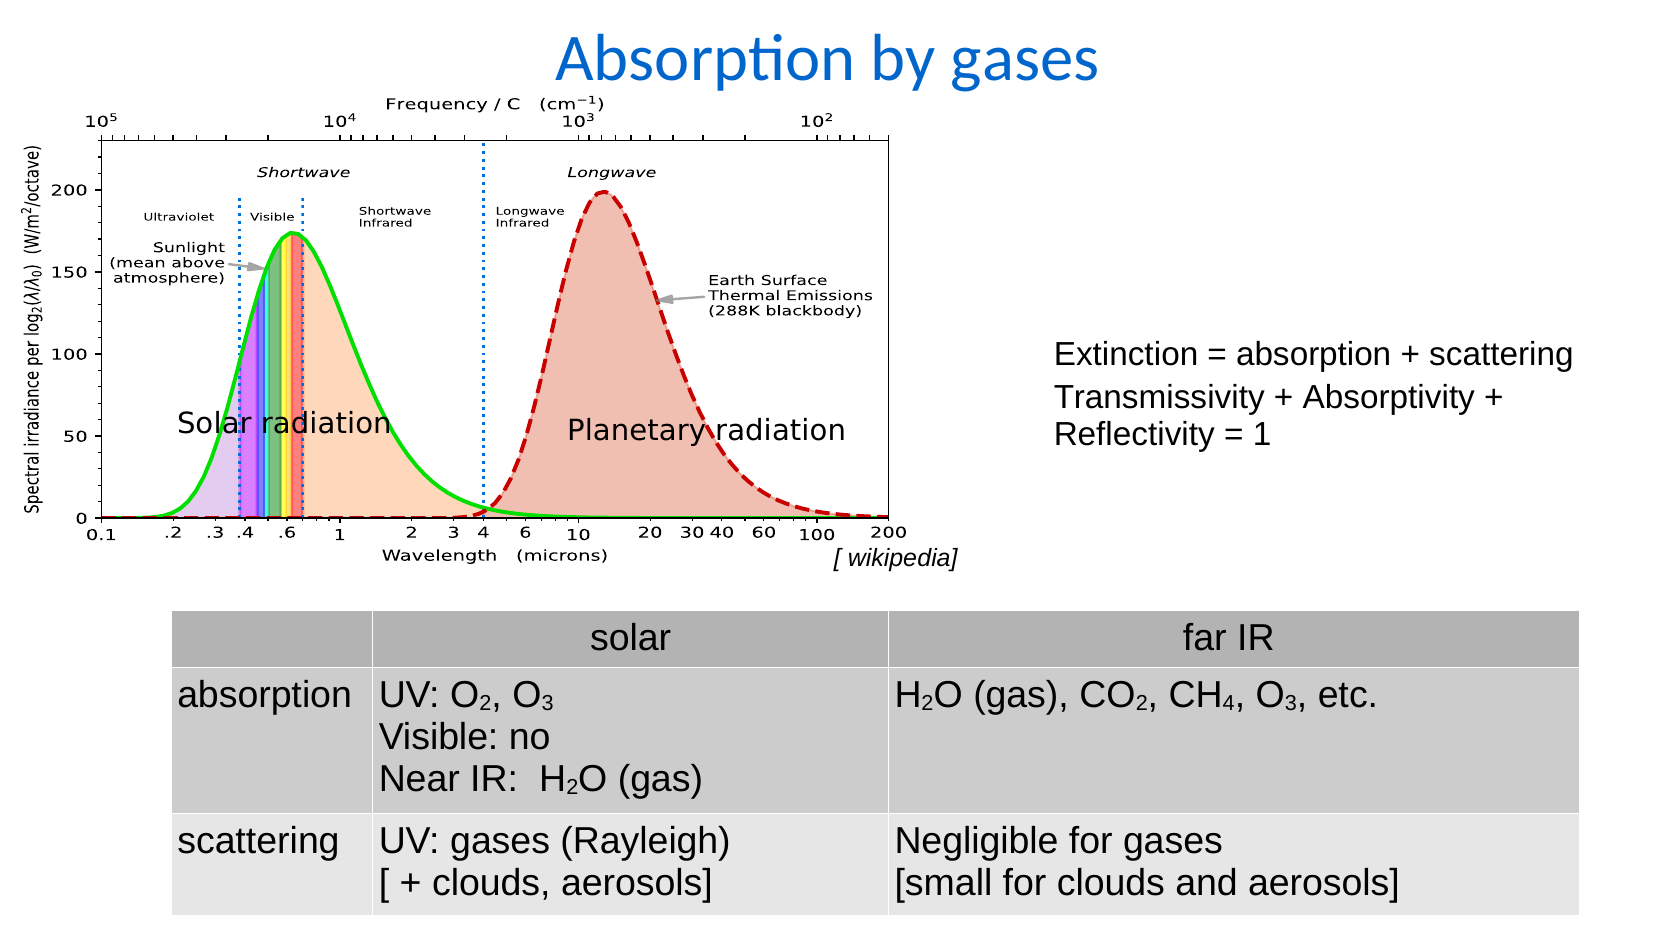

Absorption by gases
Solar radiation
Planetary radiation
[ wikipedia]
Extinction = absorption + scattering
Transmissivity + Absorptivity + Reflectivity = 1
| | solar | far IR |
| --- | --- | --- |
| absorption | UV: O2, O3 Visible: no Near IR: H2O (gas) | H2O (gas), CO2, CH4, O3, etc. |
| scattering | UV: gases (Rayleigh) [ + clouds, aerosols] | Negligible for gases [small for clouds and aerosols] |